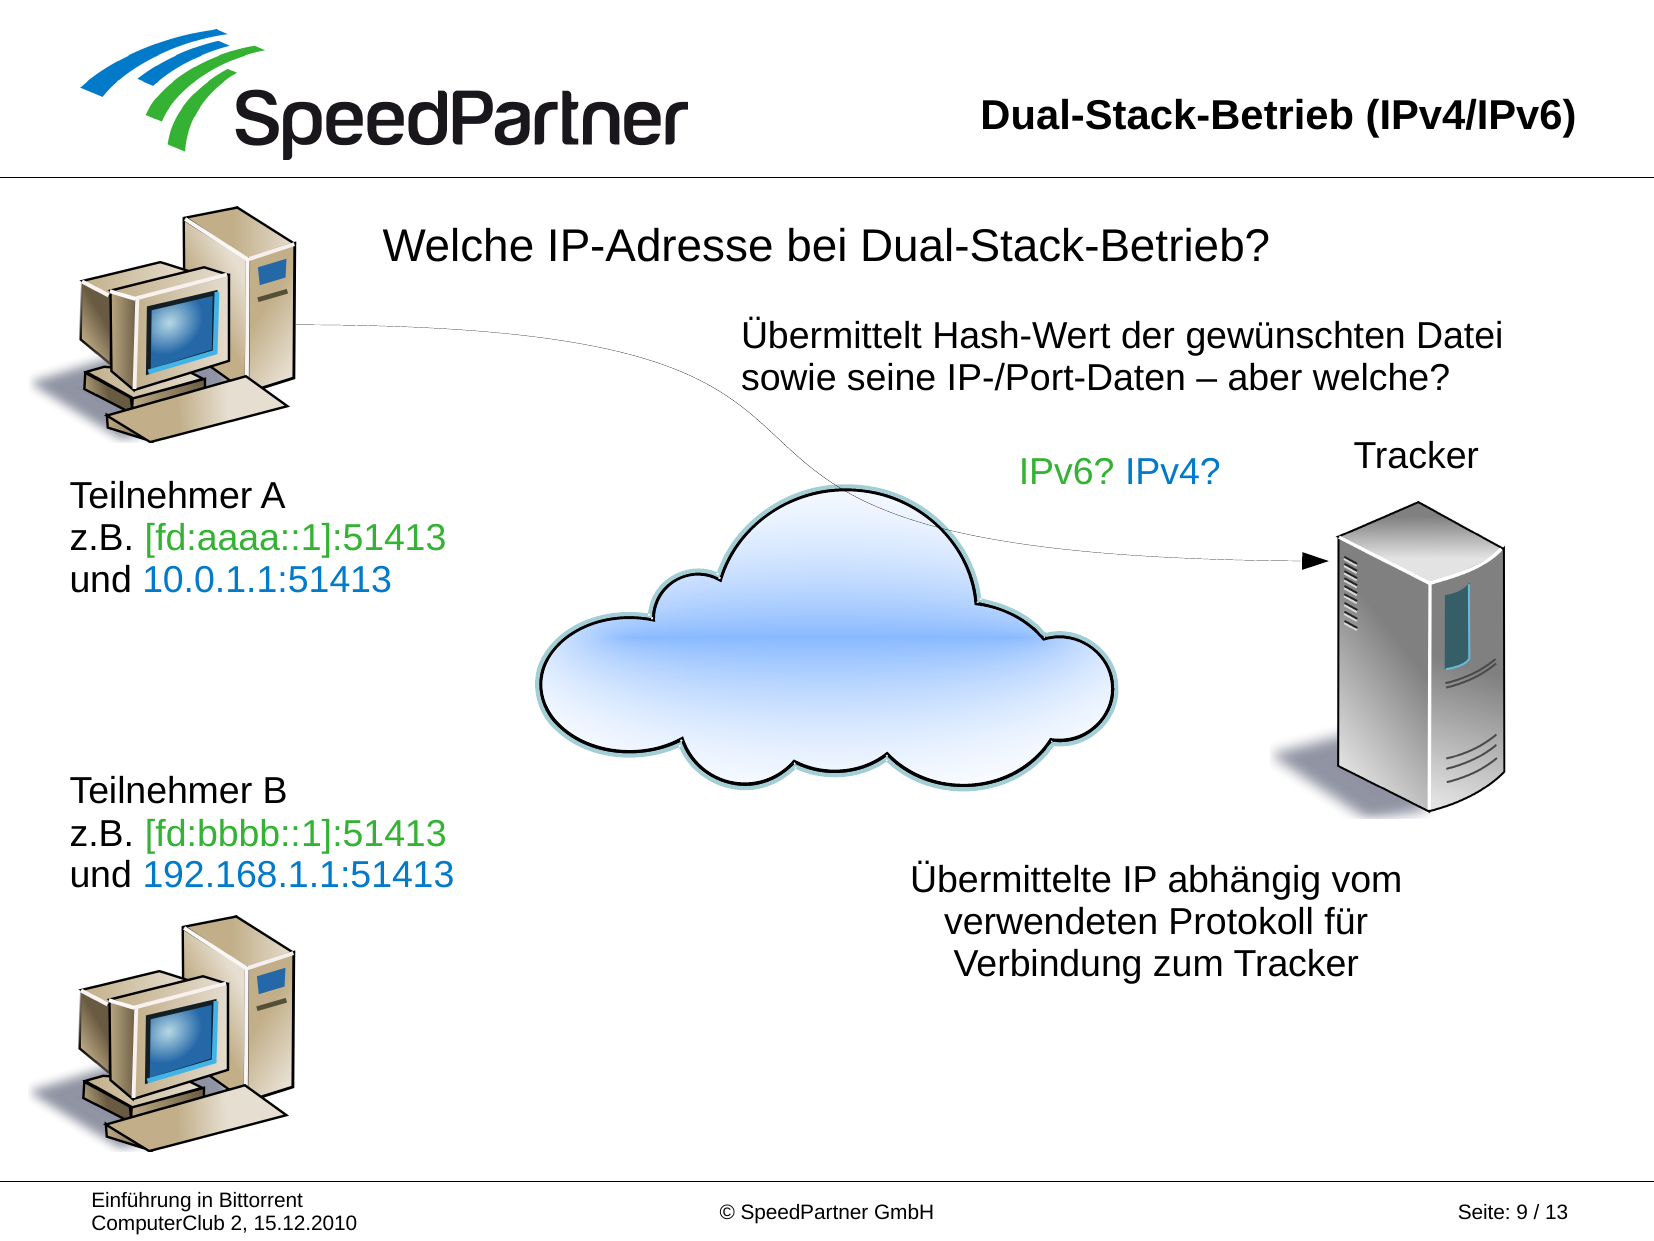

# Dual-Stack-Betrieb (IPv4/IPv6)
Welche IP-Adresse bei Dual-Stack-Betrieb?
Übermittelt Hash-Wert der gewünschten Datei
sowie seine IP-/Port-Daten – aber welche?
Tracker
IPv6? IPv4?
Teilnehmer A
z.B. [fd:aaaa::1]:51413
und 10.0.1.1:51413
Teilnehmer B
z.B. [fd:bbbb::1]:51413
und 192.168.1.1:51413
Übermittelte IP abhängig vom
verwendeten Protokoll für
Verbindung zum Tracker